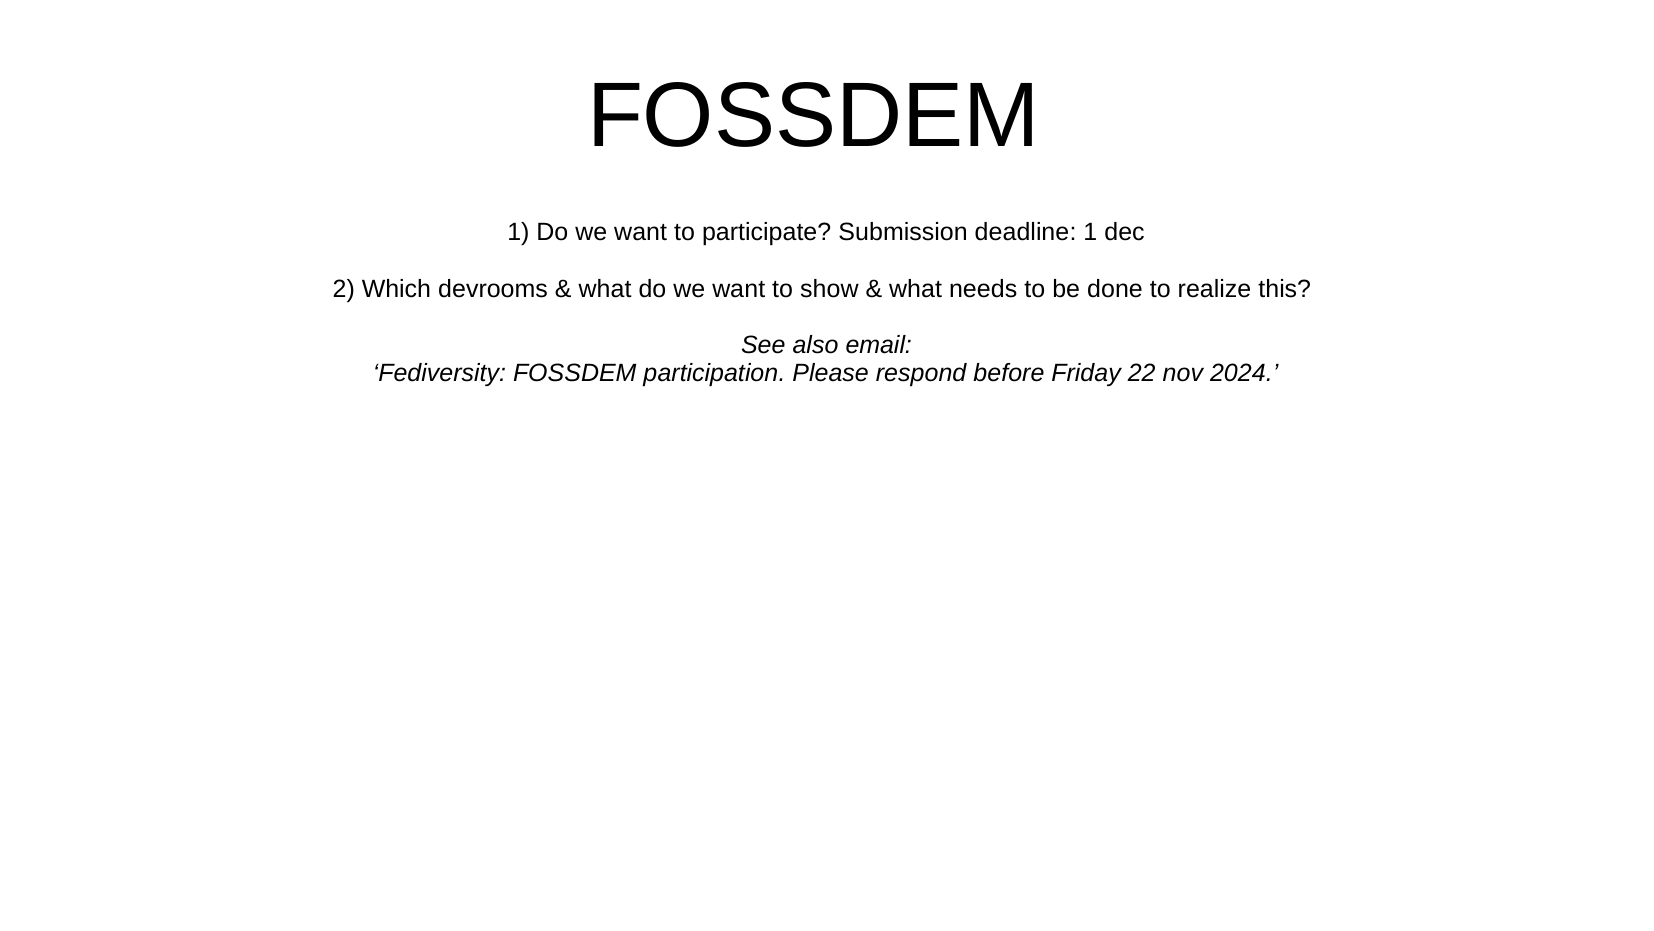

# FOSSDEM
1) Do we want to participate? Submission deadline: 1 dec
2) Which devrooms & what do we want to show & what needs to be done to realize this?
See also email:
 ‘Fediversity: FOSSDEM participation. Please respond before Friday 22 nov 2024.’